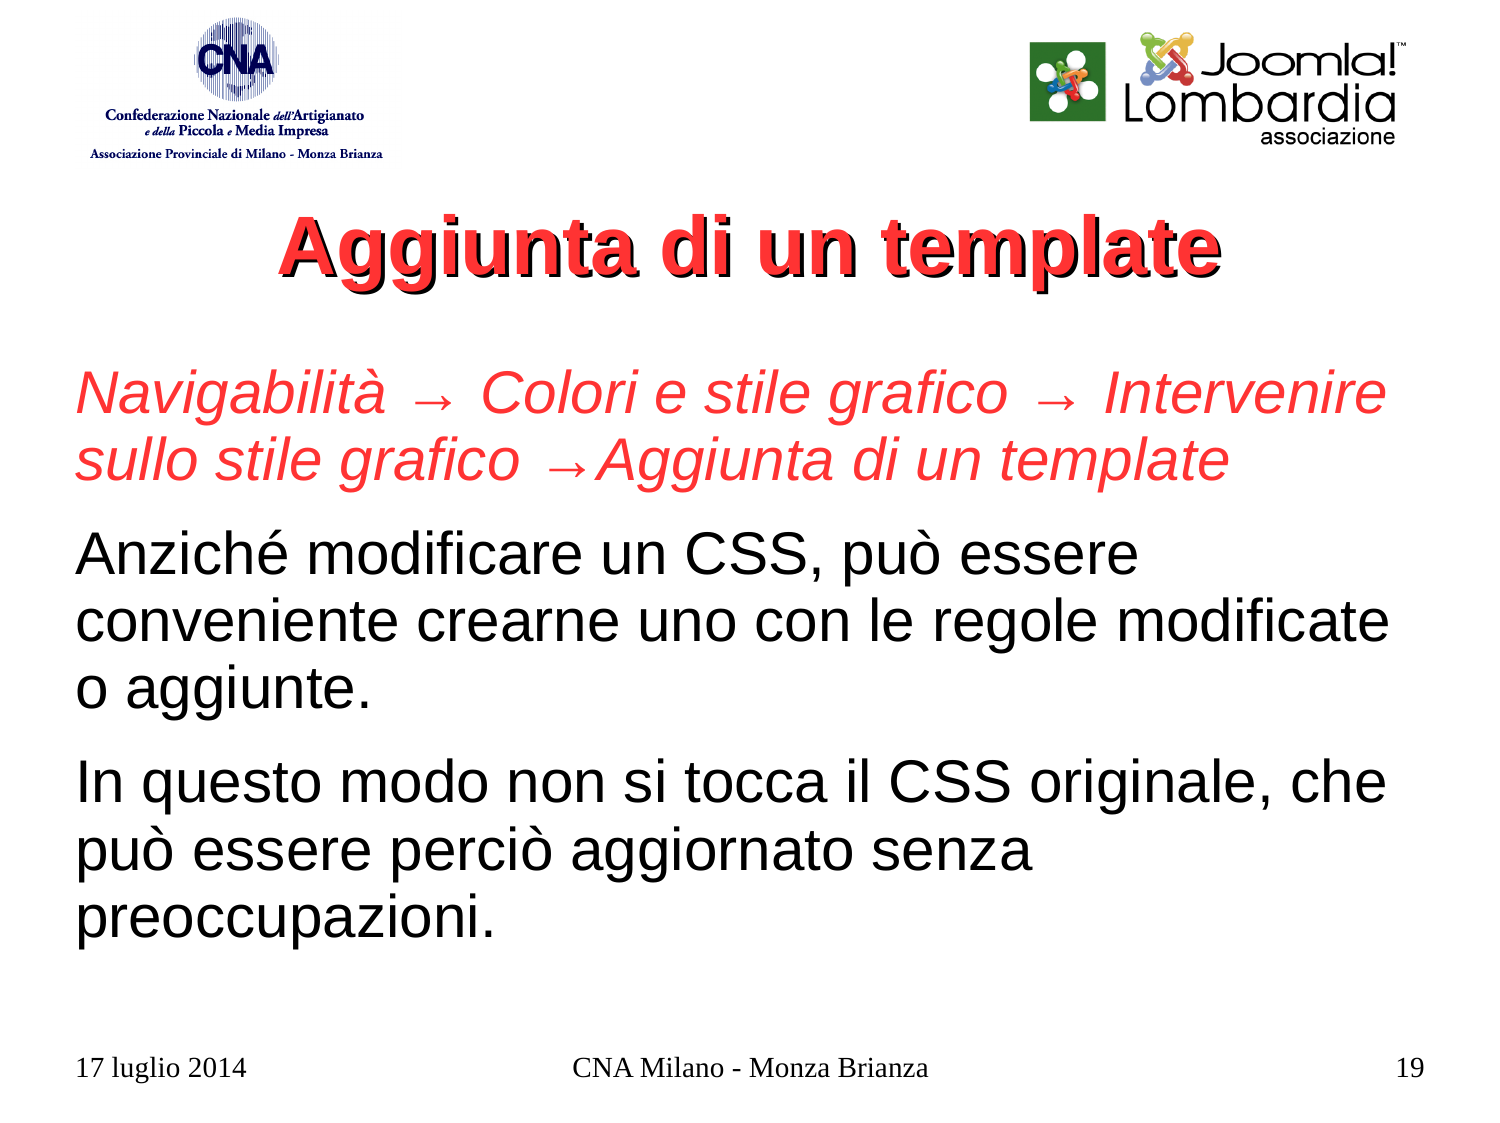

# Aggiunta di un template
Navigabilità → Colori e stile grafico → Intervenire sullo stile grafico →Aggiunta di un template
Anziché modificare un CSS, può essere conveniente crearne uno con le regole modificate o aggiunte.
In questo modo non si tocca il CSS originale, che può essere perciò aggiornato senza preoccupazioni.
17 luglio 2014
CNA Milano - Monza Brianza
19